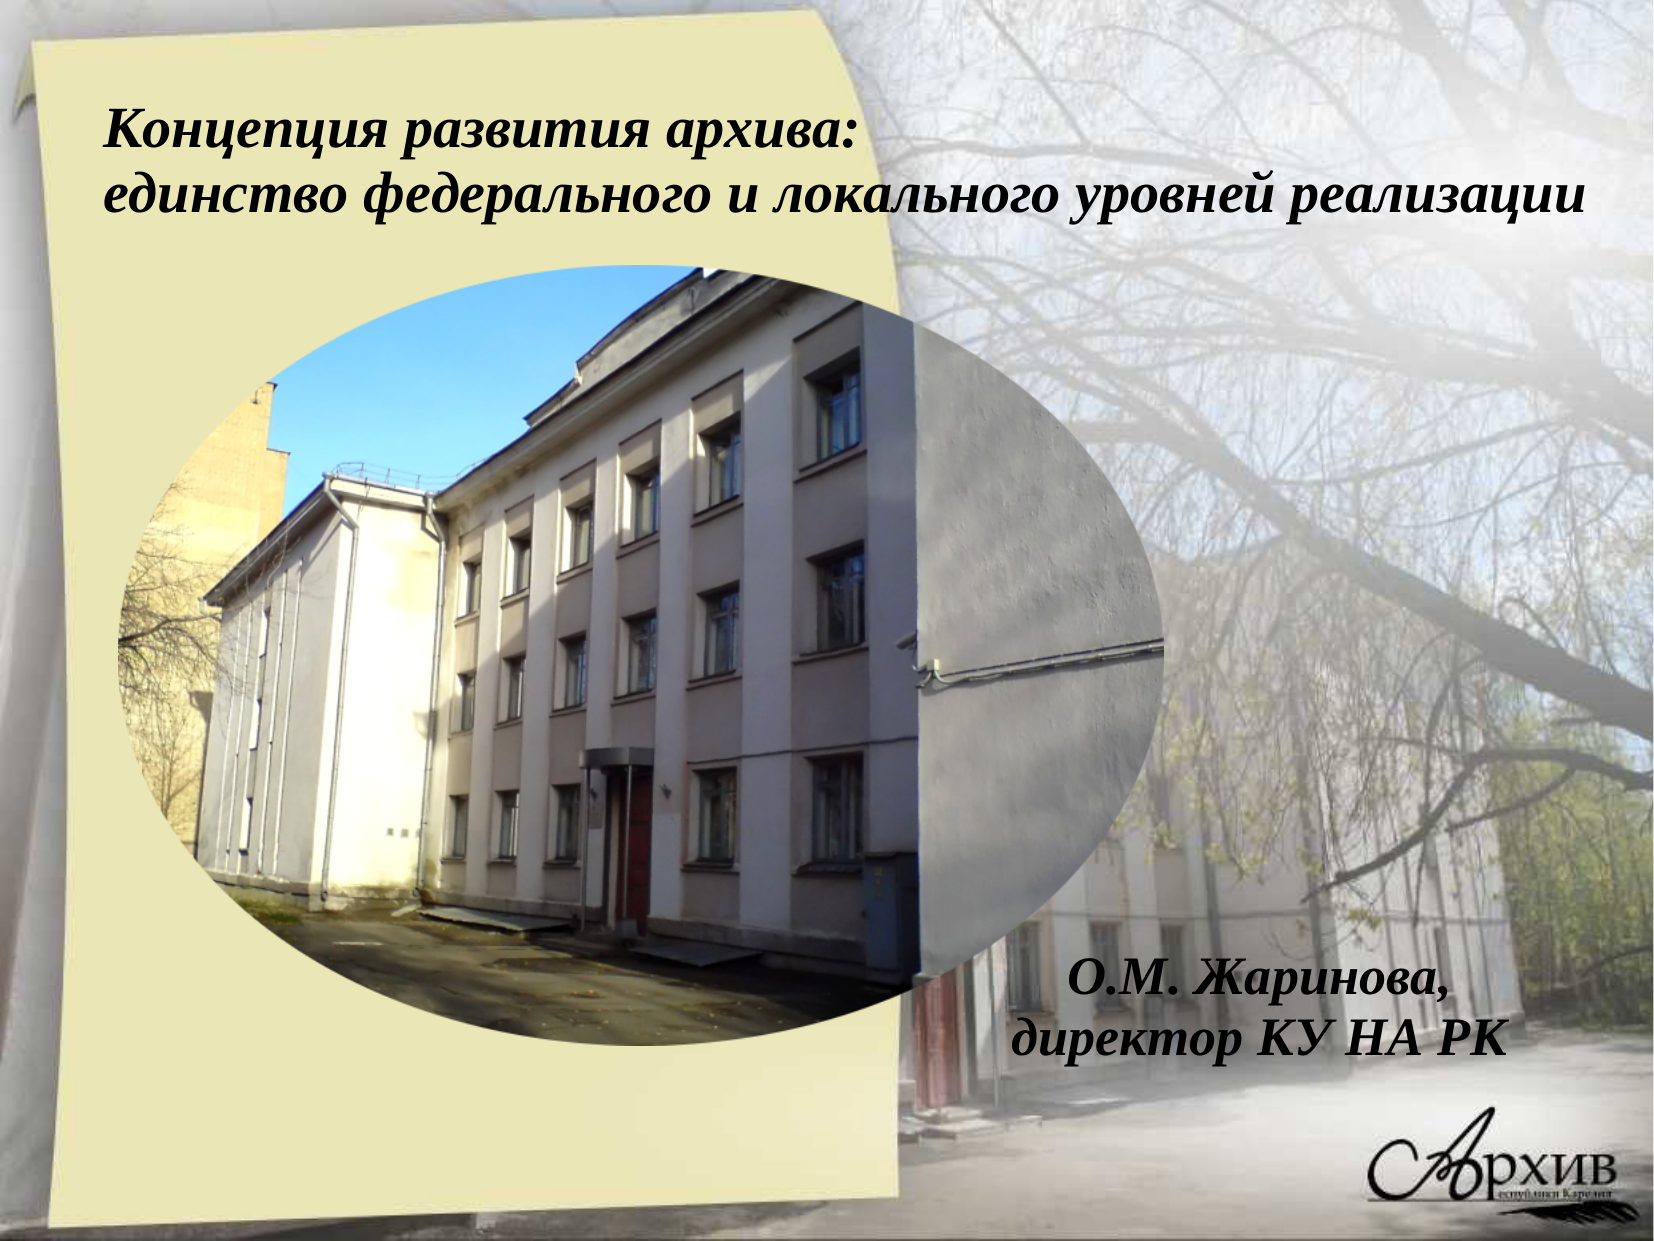

Концепция развития архива:
единство федерального и локального уровней реализации
О.М. Жаринова, директор КУ НА РК